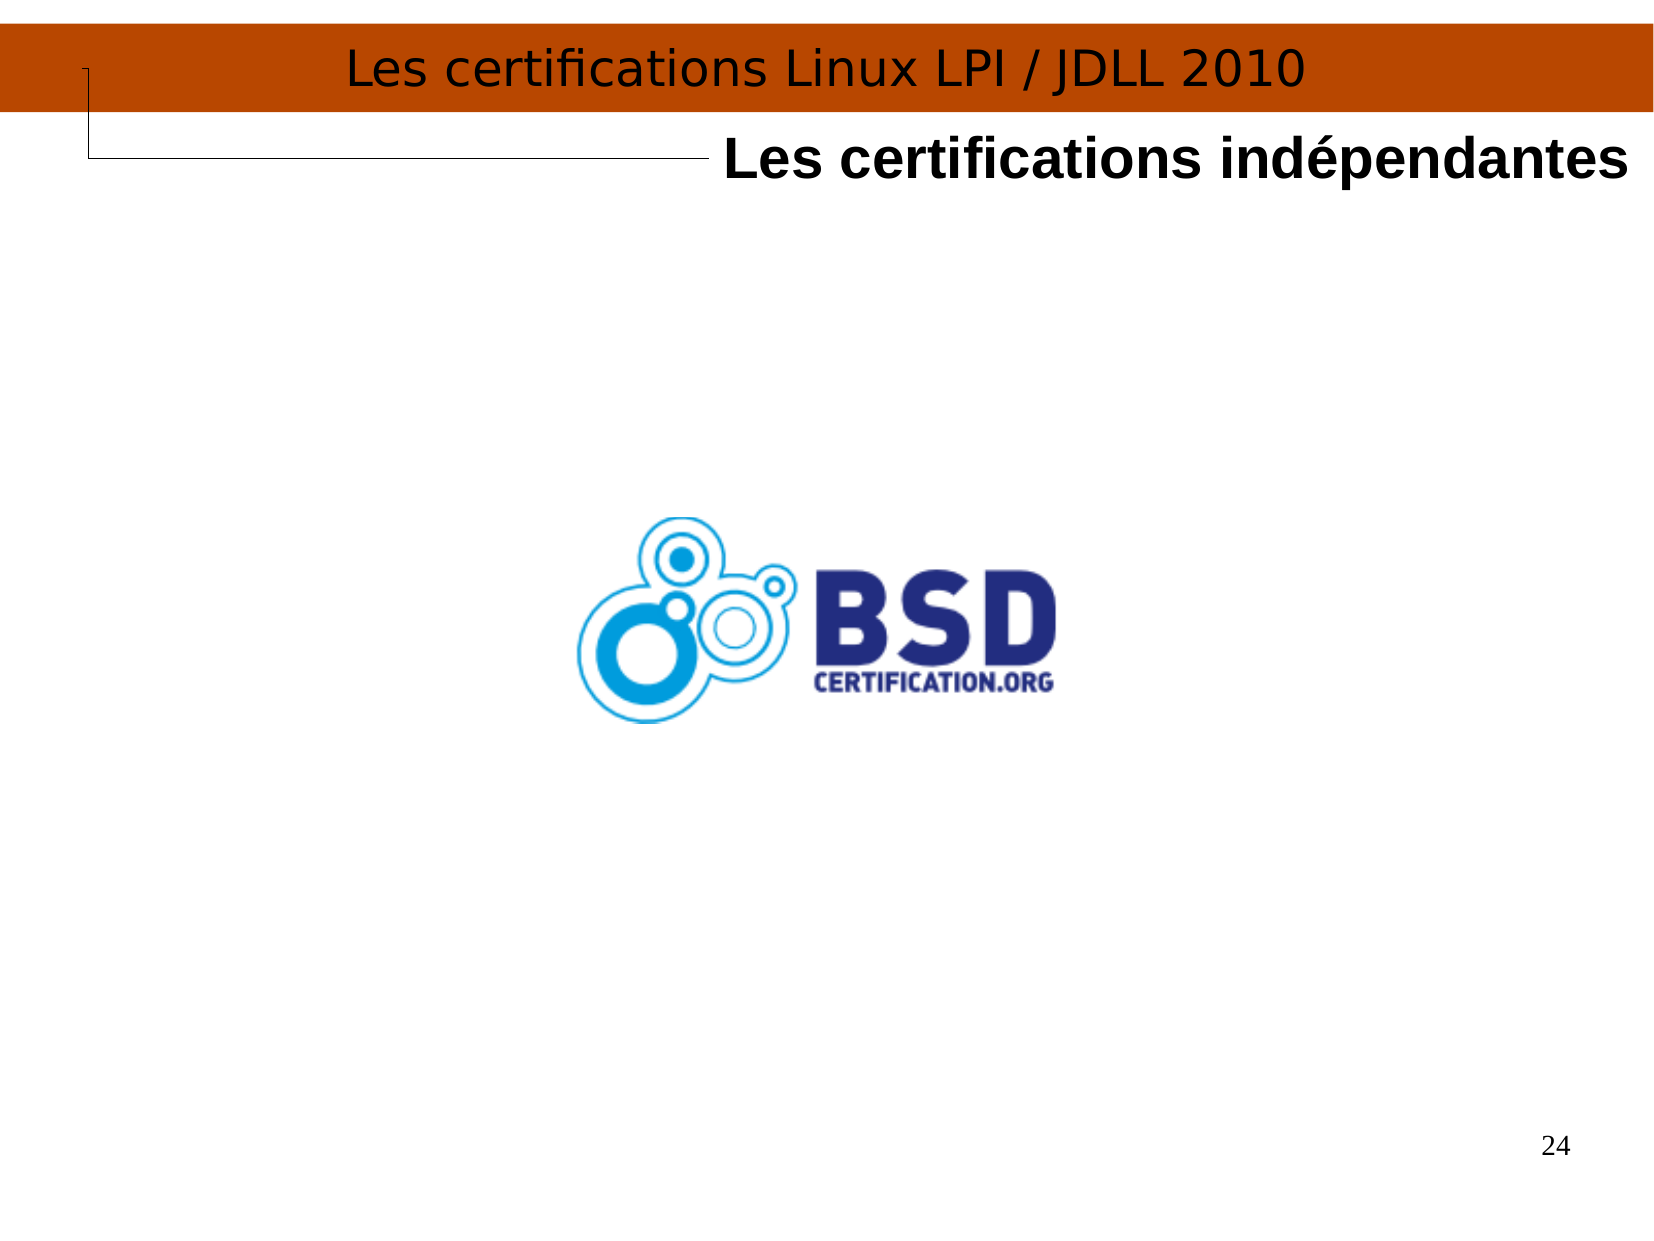

# Les certifications Linux LPI / JDLL 2010
Les certifications indépendantes
24